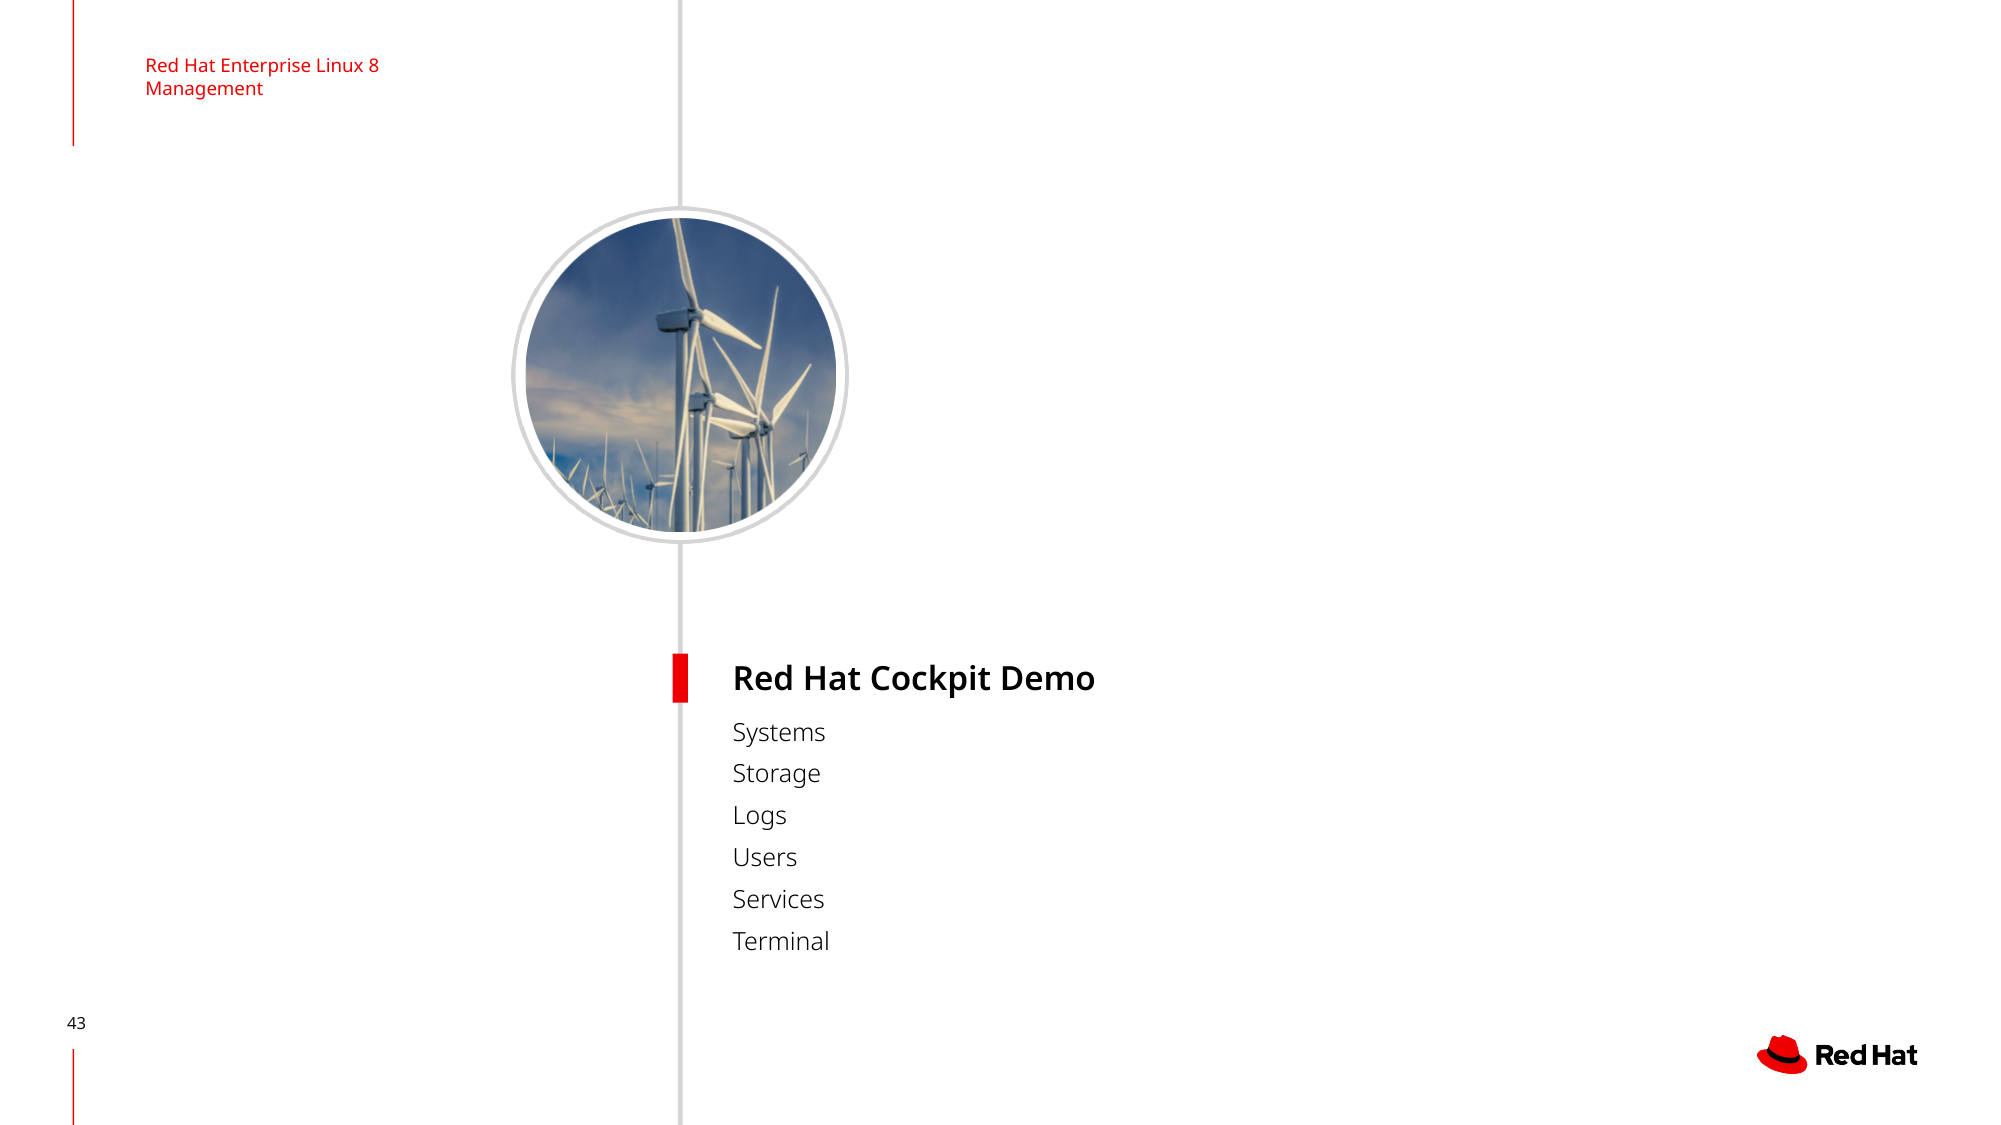

Red Hat Enterprise Linux 8
Management
Red Hat Cockpit Demo
# Systems Storage Logs Users Services Terminal
43